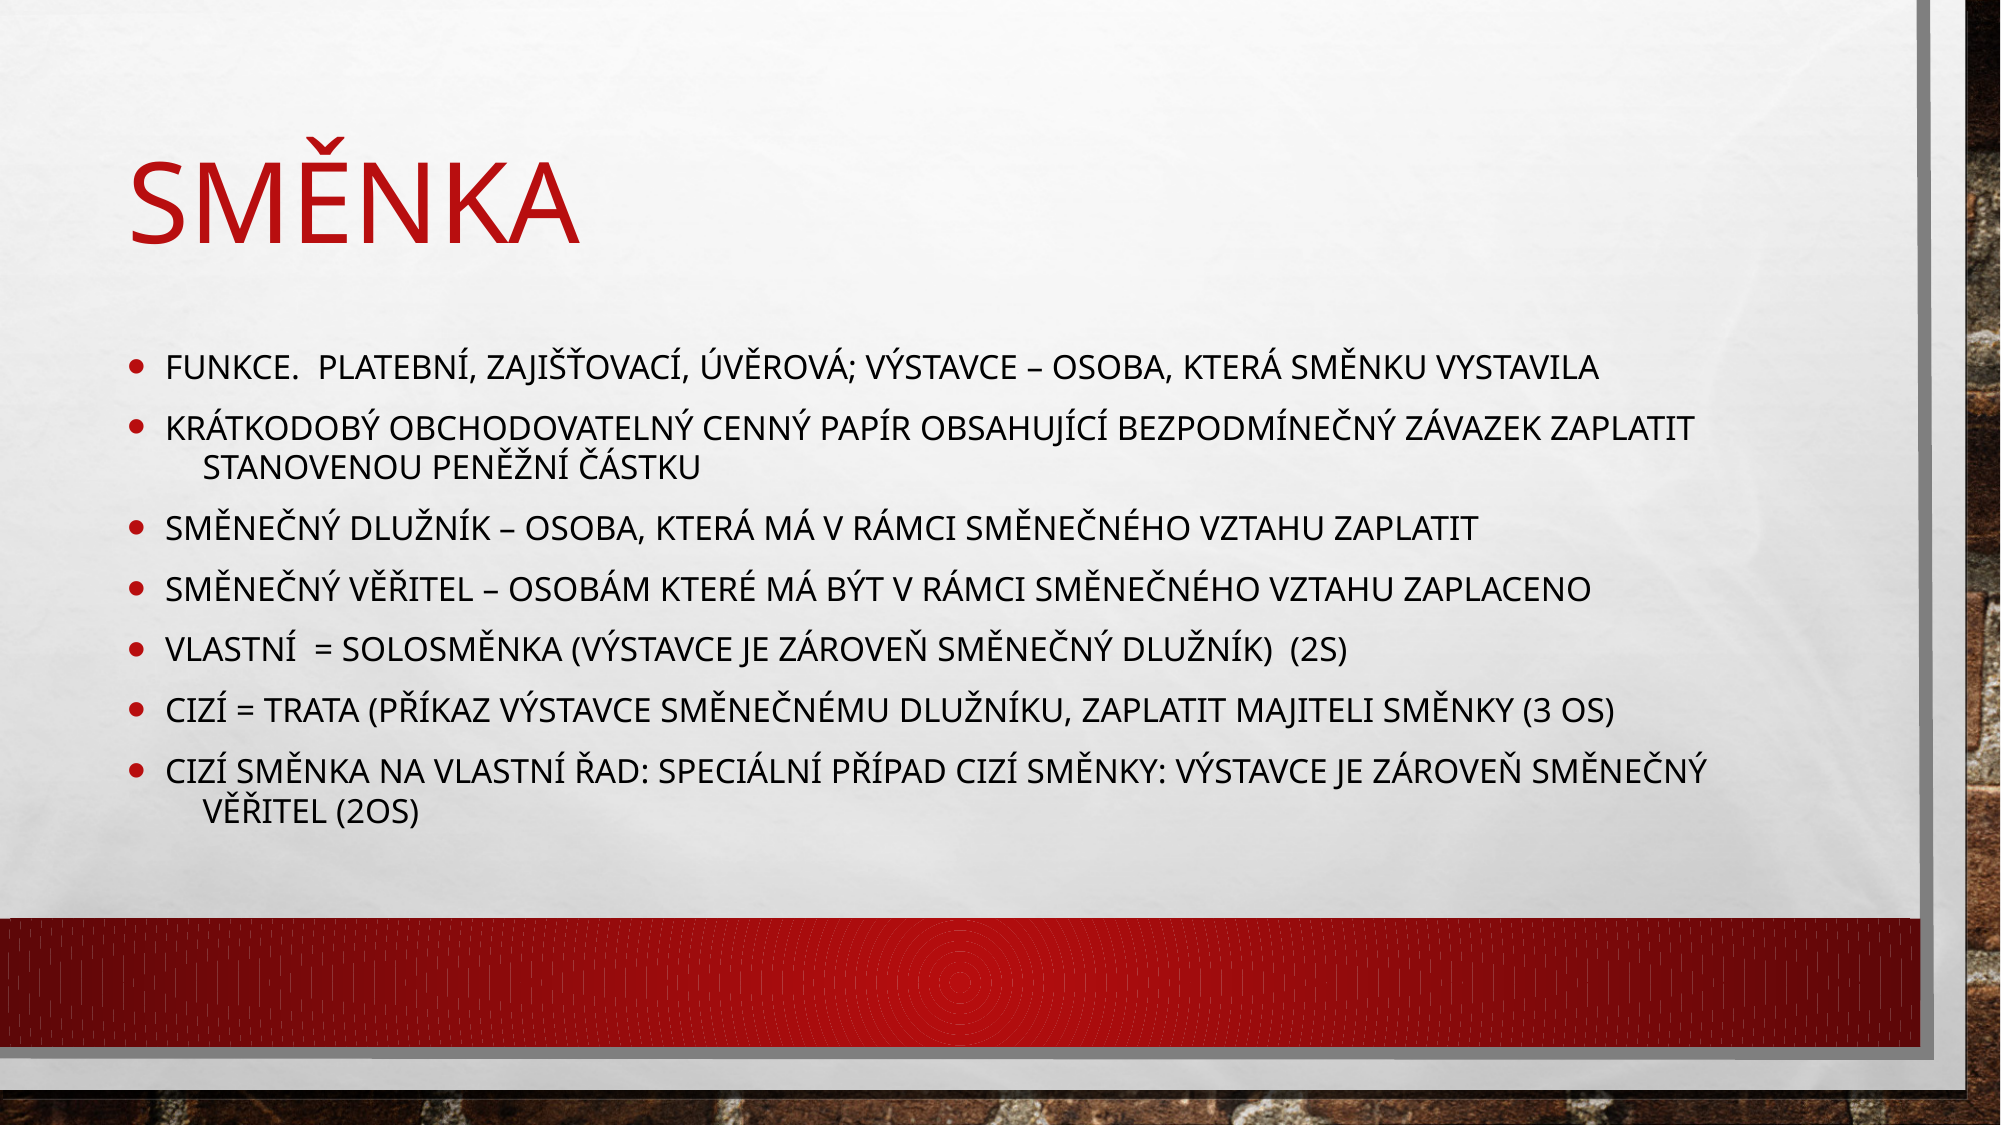

# Směnka
Funkce. Platební, zajišťovací, úvěrová; Výstavce – osoba, která směnku vystavila
Krátkodobý obchodovatelný cenný papír obsahující bezpodmínečný závazek zaplatit stanovenou peněžní částku
Směnečný dlužník – osoba, která má v rámci směnečného vztahu zaplatit
Směnečný věřitel – osobám které má být v rámci směnečného vztahu zaplaceno
Vlastní = solosměnka (výstavce je zároveň směnečný dlužník) (2s)
Cizí = trata (příkaz výstavce směnečnému dlužníku, zaplatit majiteli směnky (3 os)
Cizí směnka na vlastní řad: speciální případ cizí směnky: výstavce je zároveň směnečný věřitel (2OS)